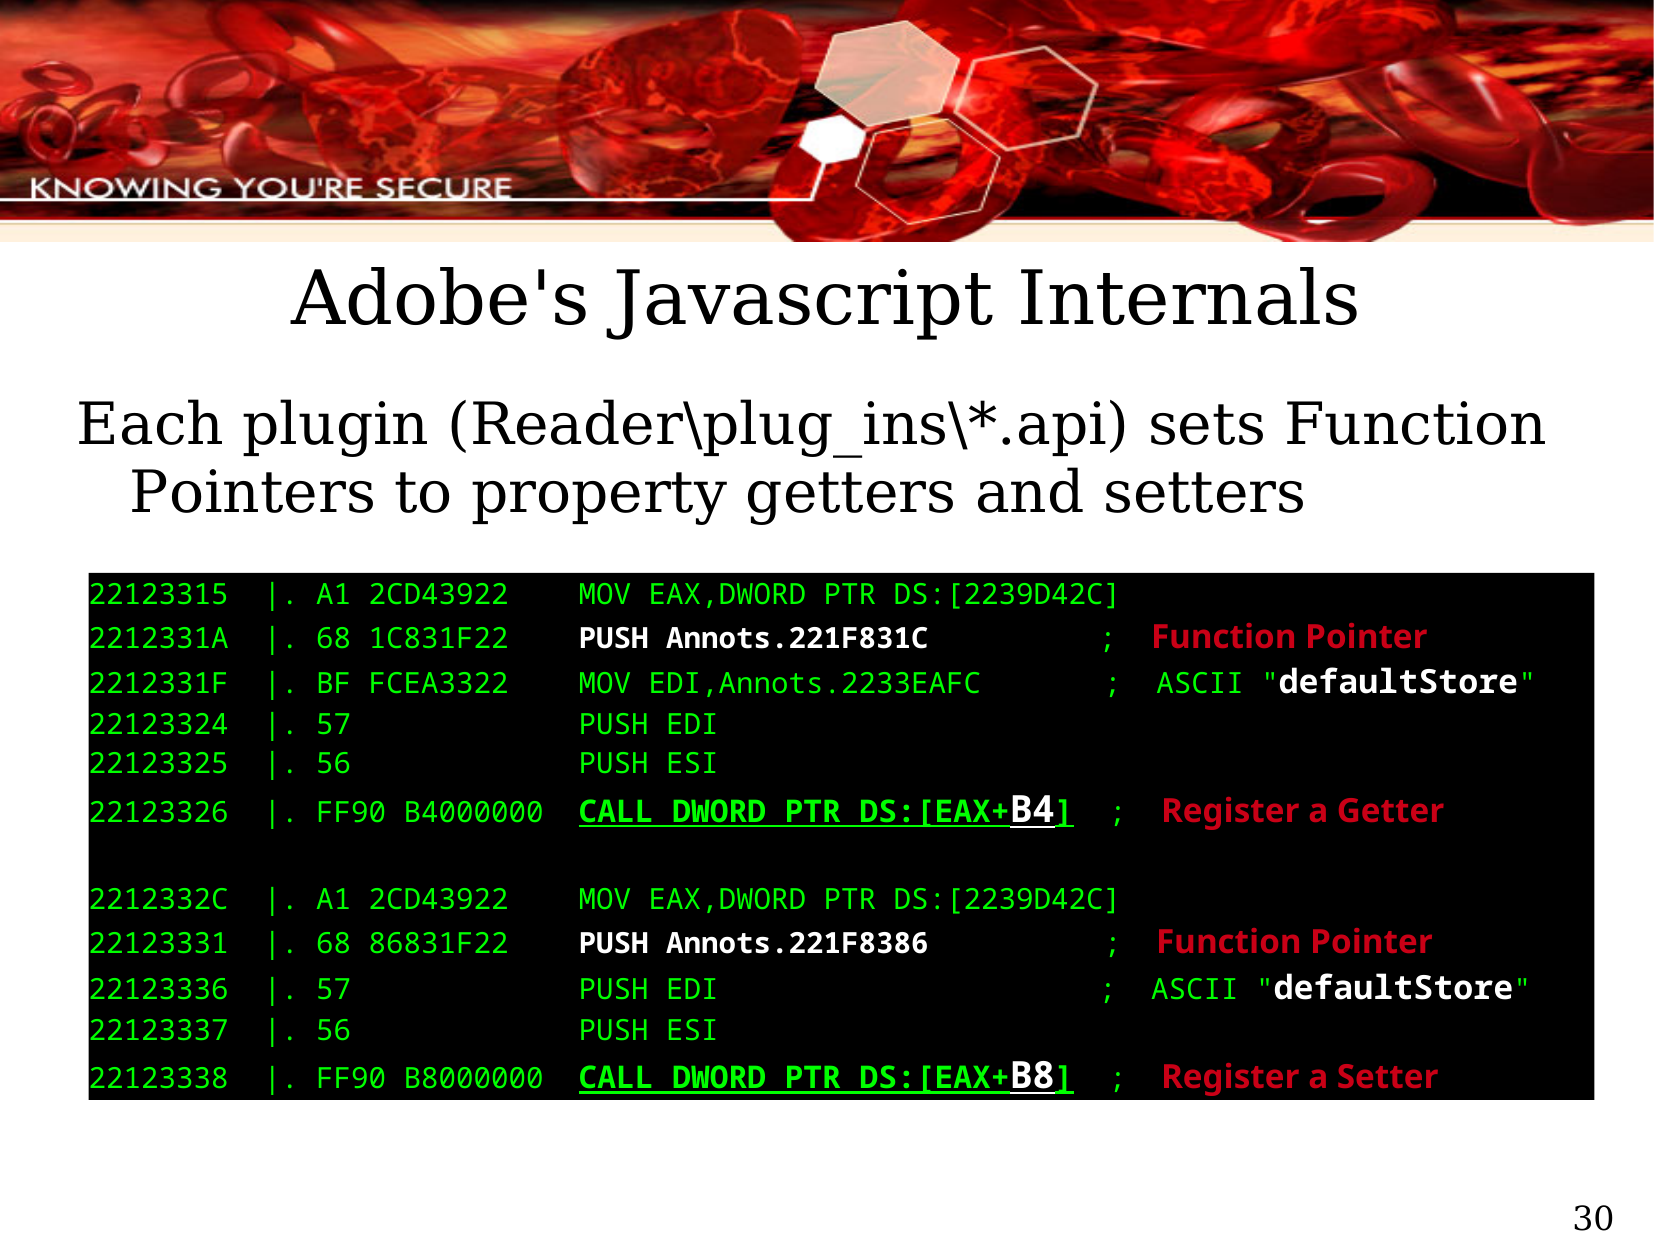

# Adobe's Javascript Internals
Each plugin (Reader\plug_ins\*.api) sets Function Pointers to property getters and setters
22123315 |. A1 2CD43922 MOV EAX,DWORD PTR DS:[2239D42C]
2212331A |. 68 1C831F22 PUSH Annots.221F831C		 ; Function Pointer
2212331F |. BF FCEA3322 MOV EDI,Annots.2233EAFC ; ASCII "defaultStore"
22123324 |. 57 PUSH EDI
22123325 |. 56 PUSH ESI
22123326 |. FF90 B4000000 CALL DWORD PTR DS:[EAX+B4] ; Register a Getter
2212332C |. A1 2CD43922 MOV EAX,DWORD PTR DS:[2239D42C]
22123331 |. 68 86831F22 PUSH Annots.221F8386 ; Function Pointer
22123336 |. 57 PUSH EDI					 ; ASCII "defaultStore"
22123337 |. 56 PUSH ESI
22123338 |. FF90 B8000000 CALL DWORD PTR DS:[EAX+B8] ; Register a Setter